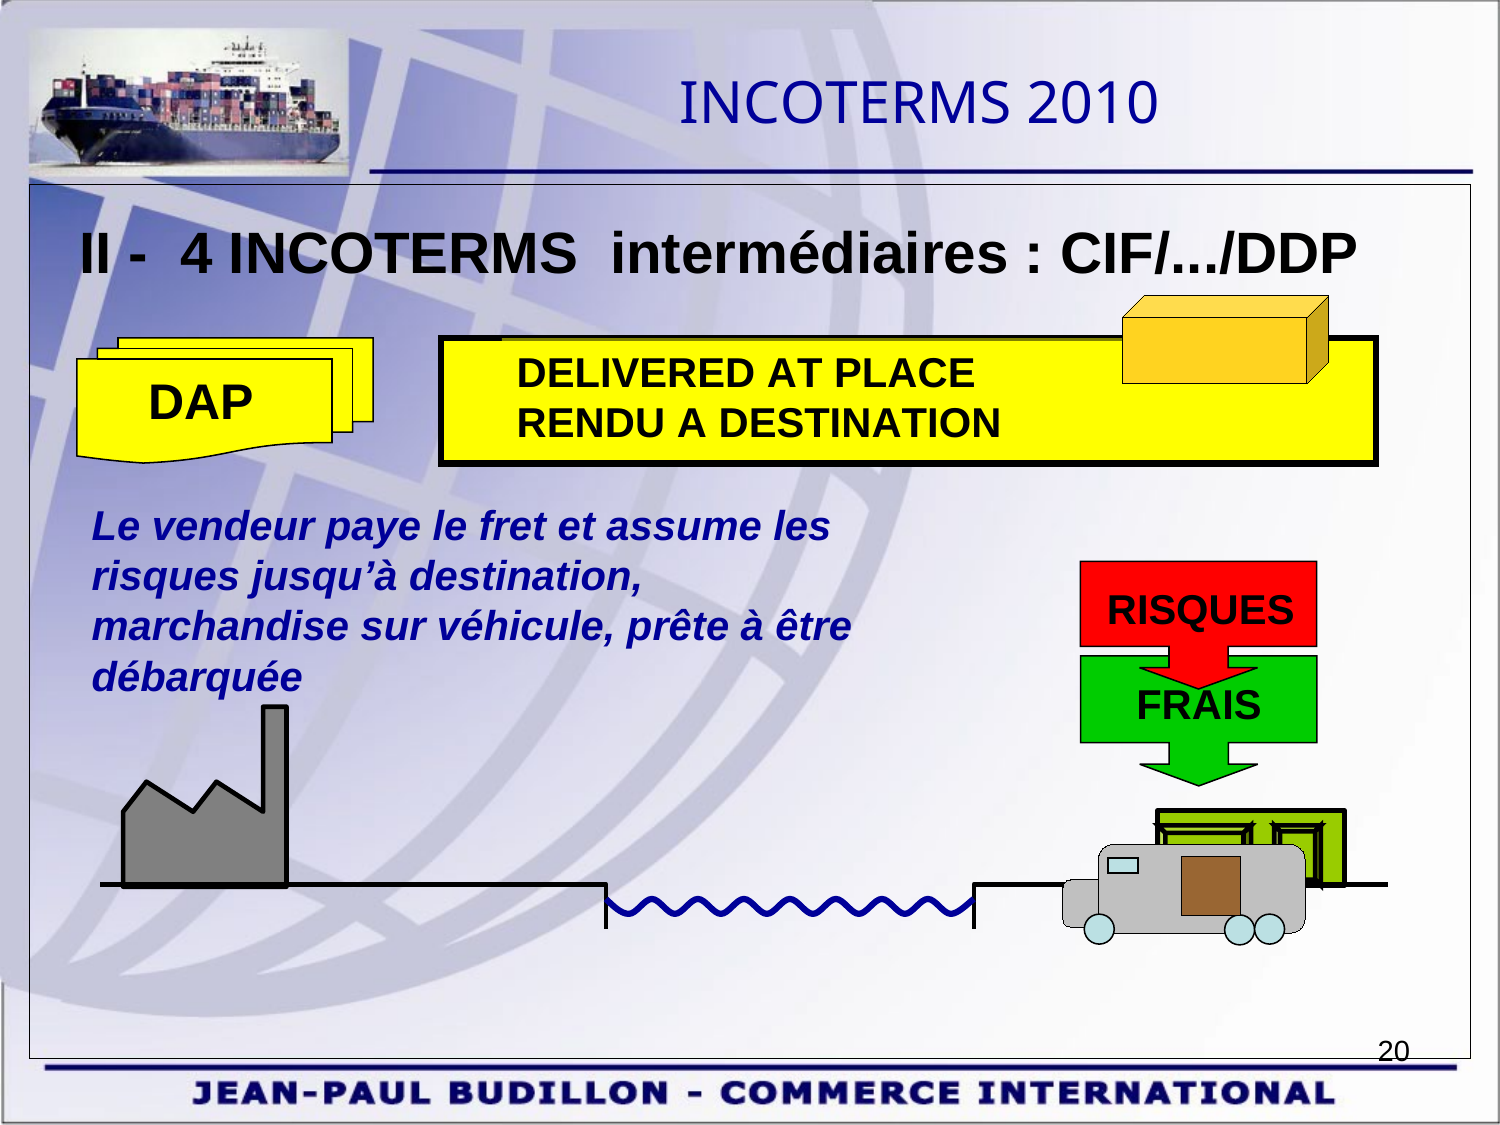

# INCOTERMS 2010
II - 4 INCOTERMS  intermédiaires : CIF/.../DDP
DELIVERED AT PLACE
RENDU A DESTINATION
DAP
Le vendeur paye le fret et assume les risques jusqu’à destination, marchandise sur véhicule, prête à être débarquée
RISQUES
FRAIS
20